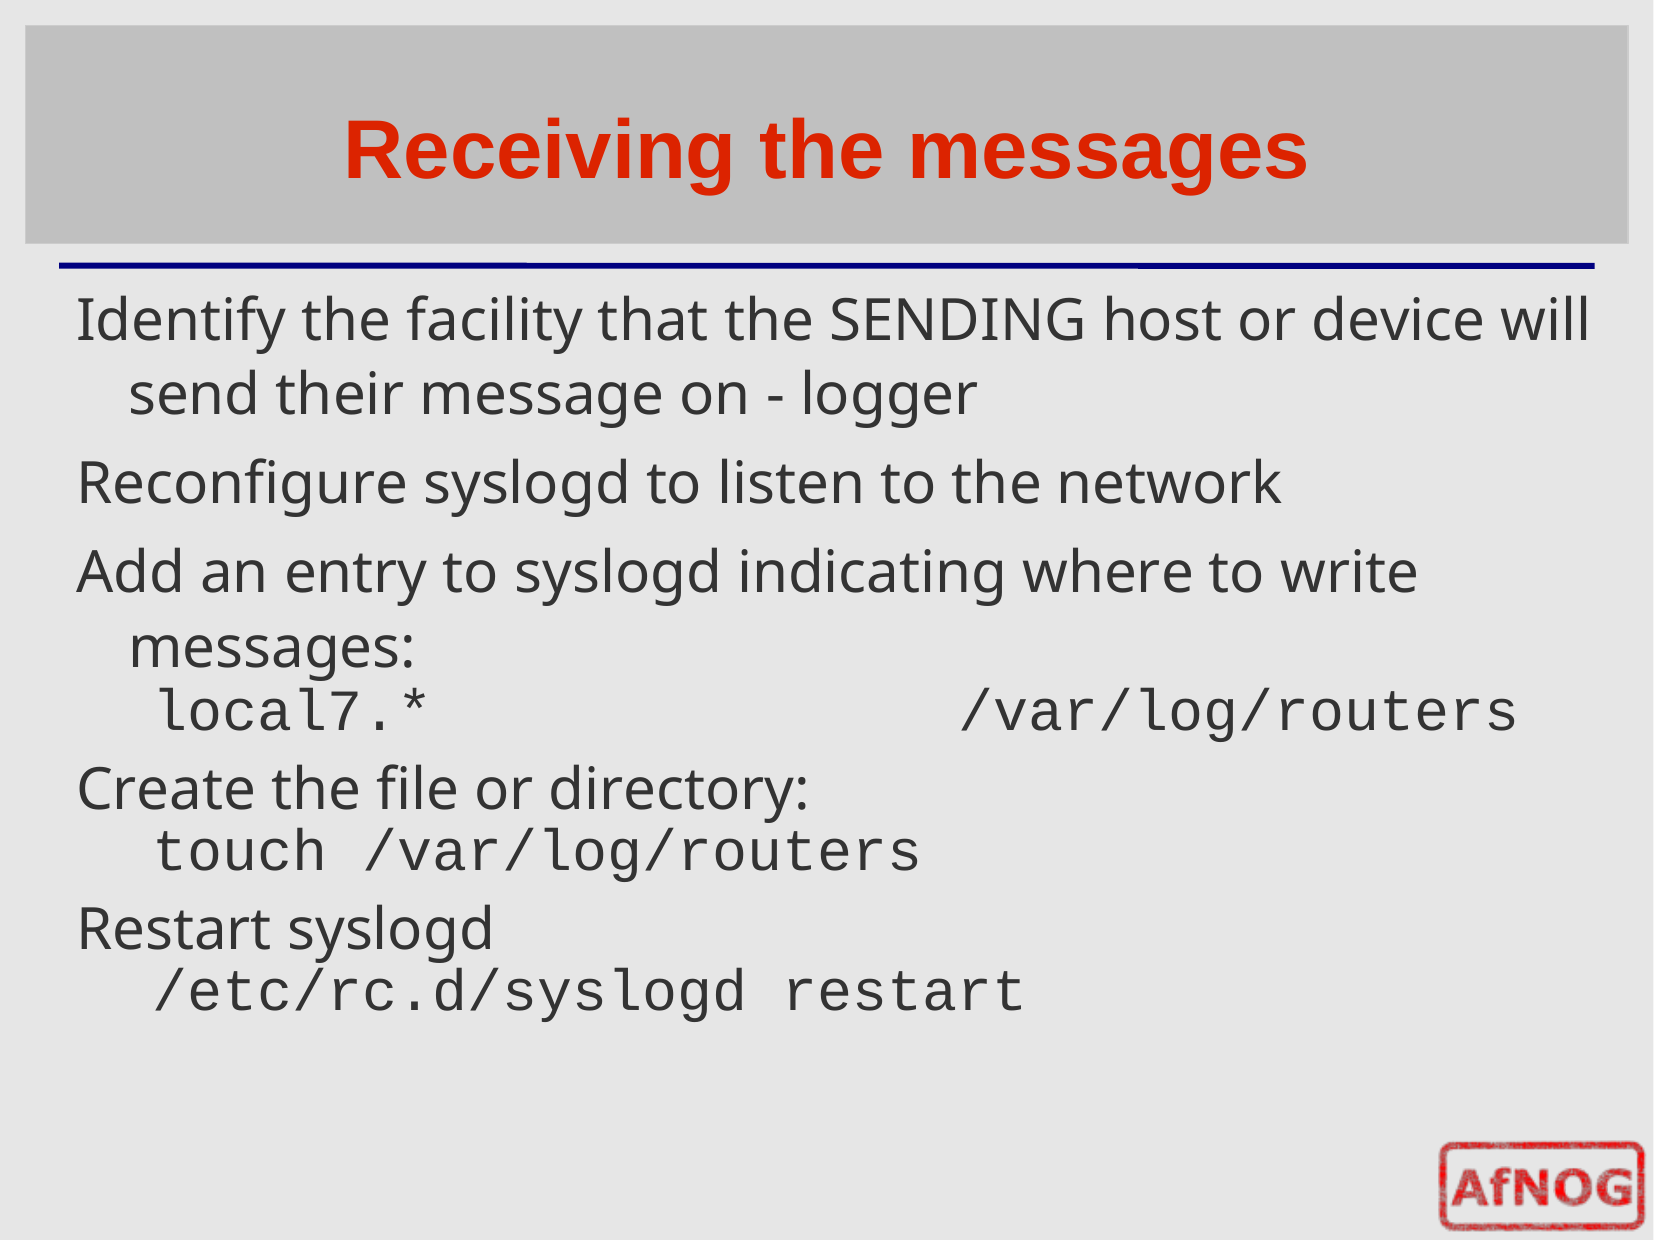

# Receiving the messages
Identify the facility that the SENDING host or device will send their message on - logger
Reconfigure syslogd to listen to the network
Add an entry to syslogd indicating where to write messages:
local7.*				/var/log/routers
Create the file or directory:
touch /var/log/routers
Restart syslogd
/etc/rc.d/syslogd restart